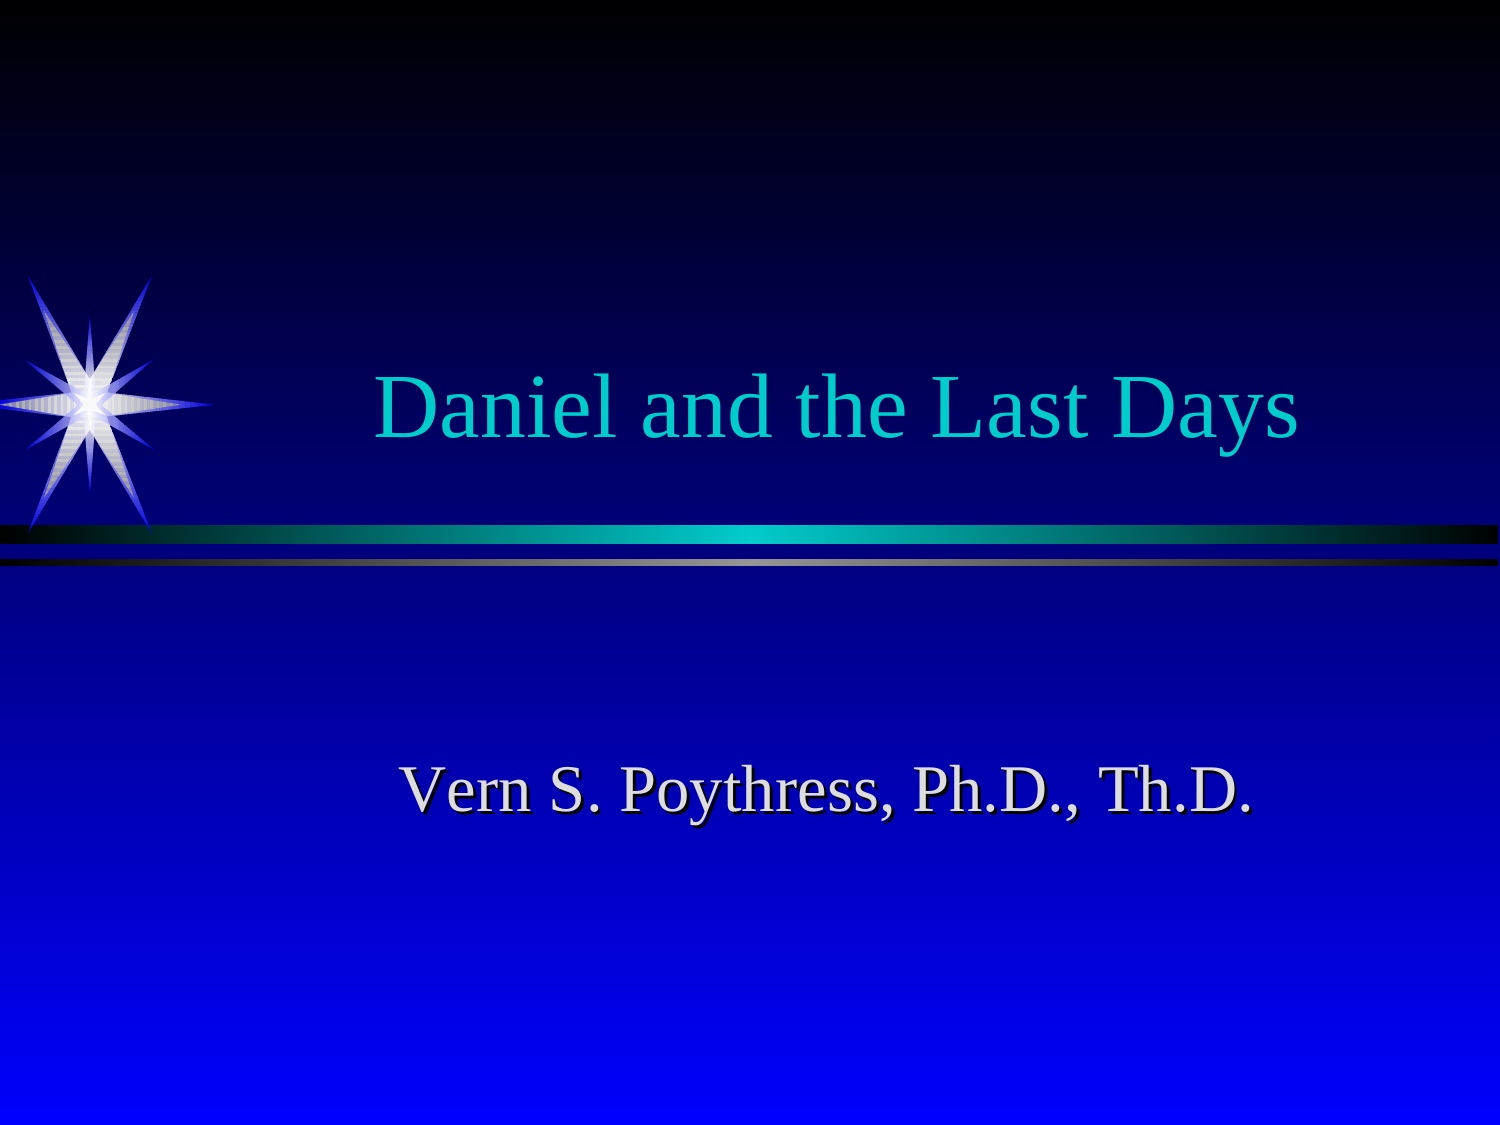

# Daniel and the Last Days
Vern S. Poythress, Ph.D., Th.D.